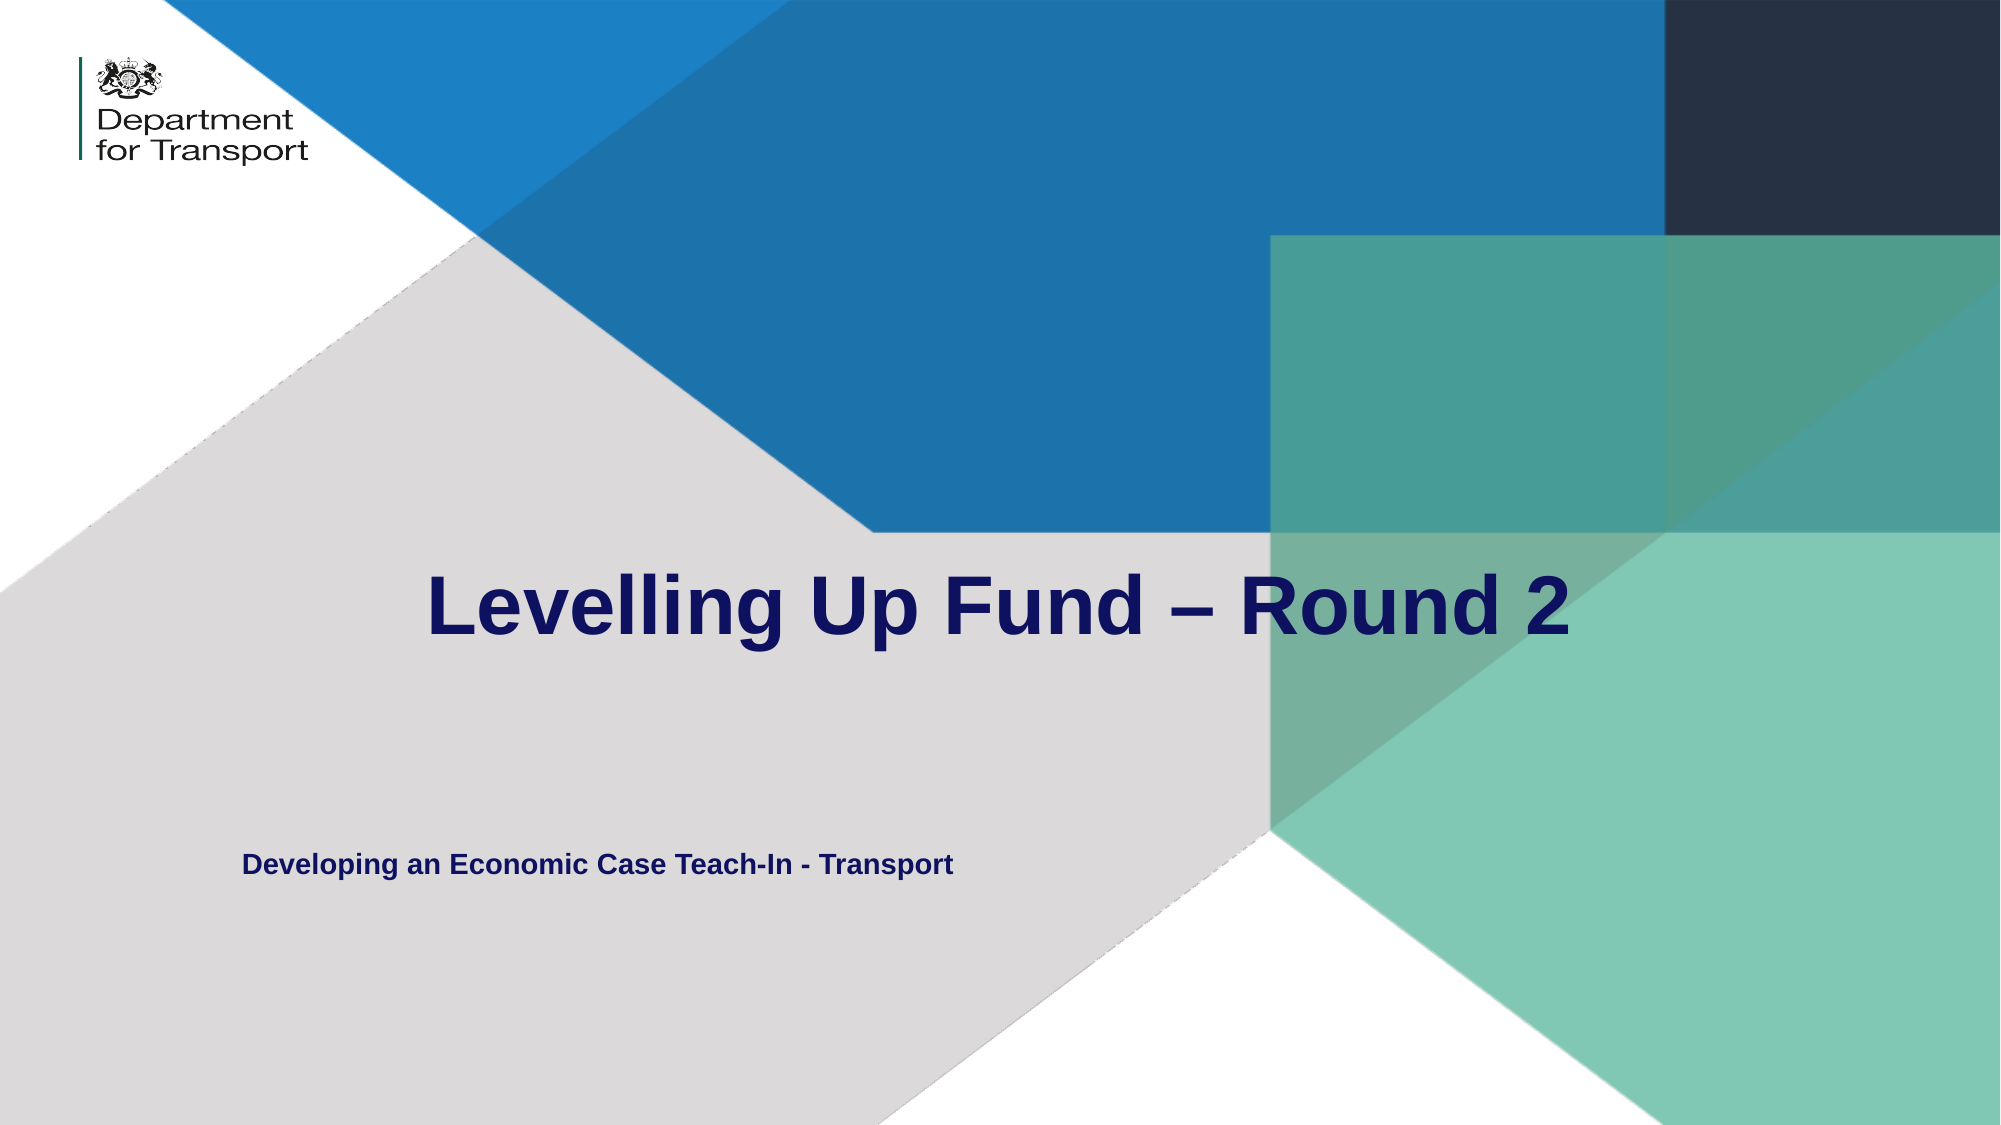

# Levelling Up Fund – Round 2
Developing an Economic Case Teach-In - Transport